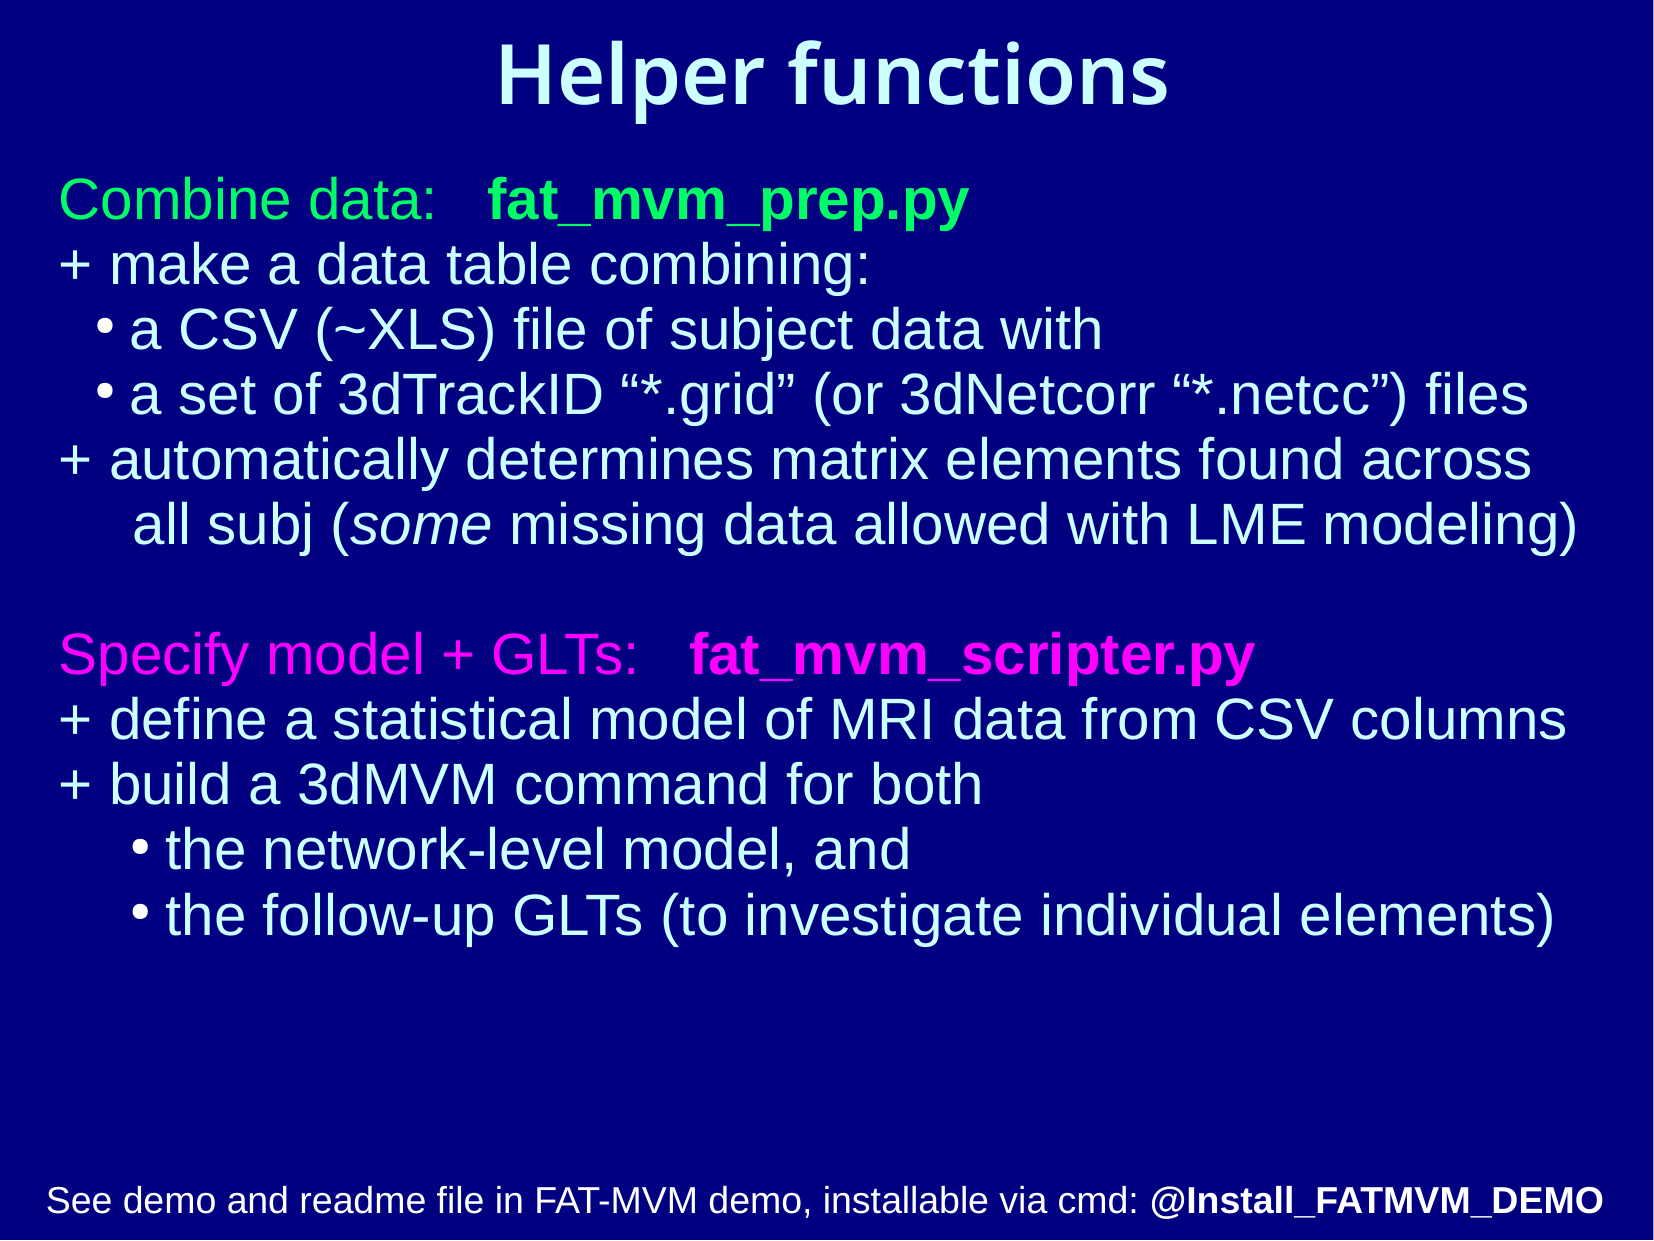

# Helper functions
Combine data: fat_mvm_prep.py
+ make a data table combining:
a CSV (~XLS) file of subject data with
a set of 3dTrackID “*.grid” (or 3dNetcorr “*.netcc”) files
+ automatically determines matrix elements found across 	all subj (some missing data allowed with LME modeling)
Specify model + GLTs: fat_mvm_scripter.py
+ define a statistical model of MRI data from CSV columns
+ build a 3dMVM command for both
the network-level model, and
the follow-up GLTs (to investigate individual elements)
See demo and readme file in FAT-MVM demo, installable via cmd: @Install_FATMVM_DEMO